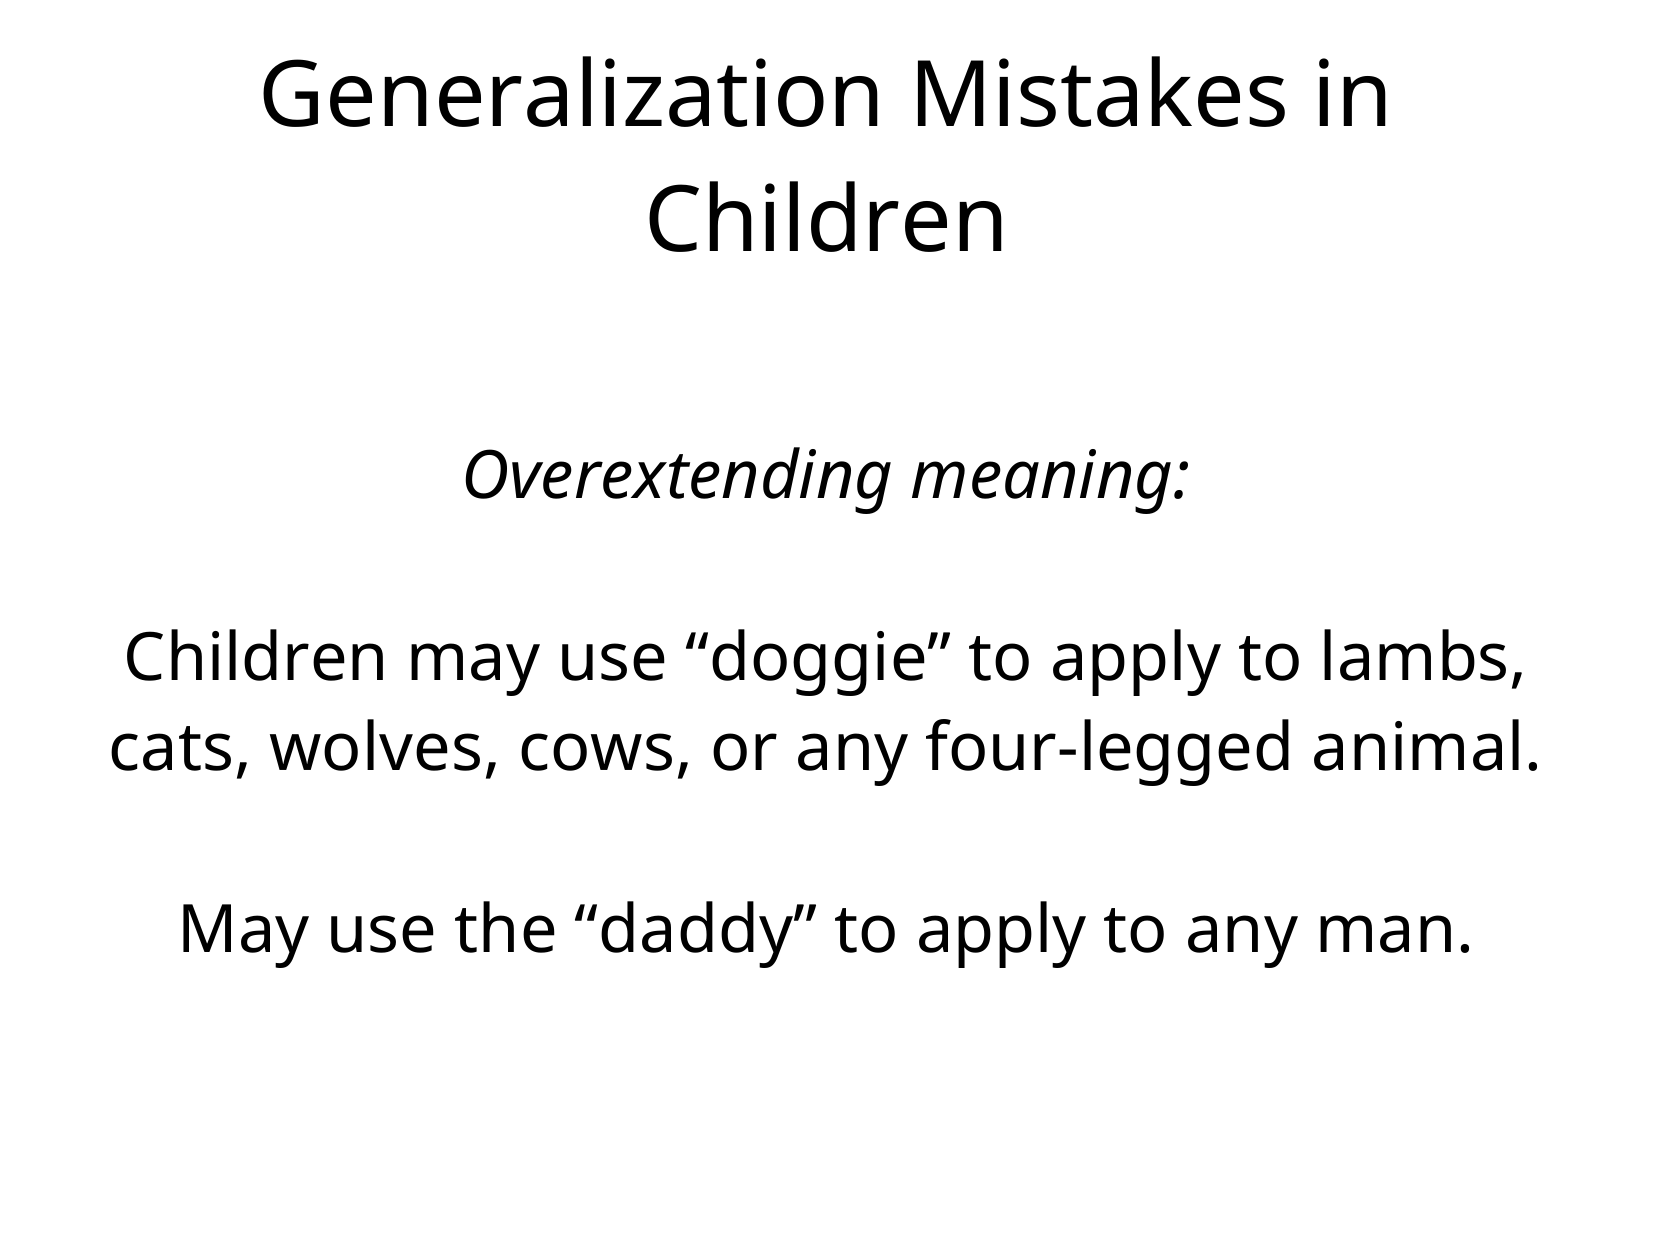

# Generalization Mistakes in Children
Overextending meaning:
Children may use “doggie” to apply to lambs, cats, wolves, cows, or any four-legged animal.
May use the “daddy” to apply to any man.